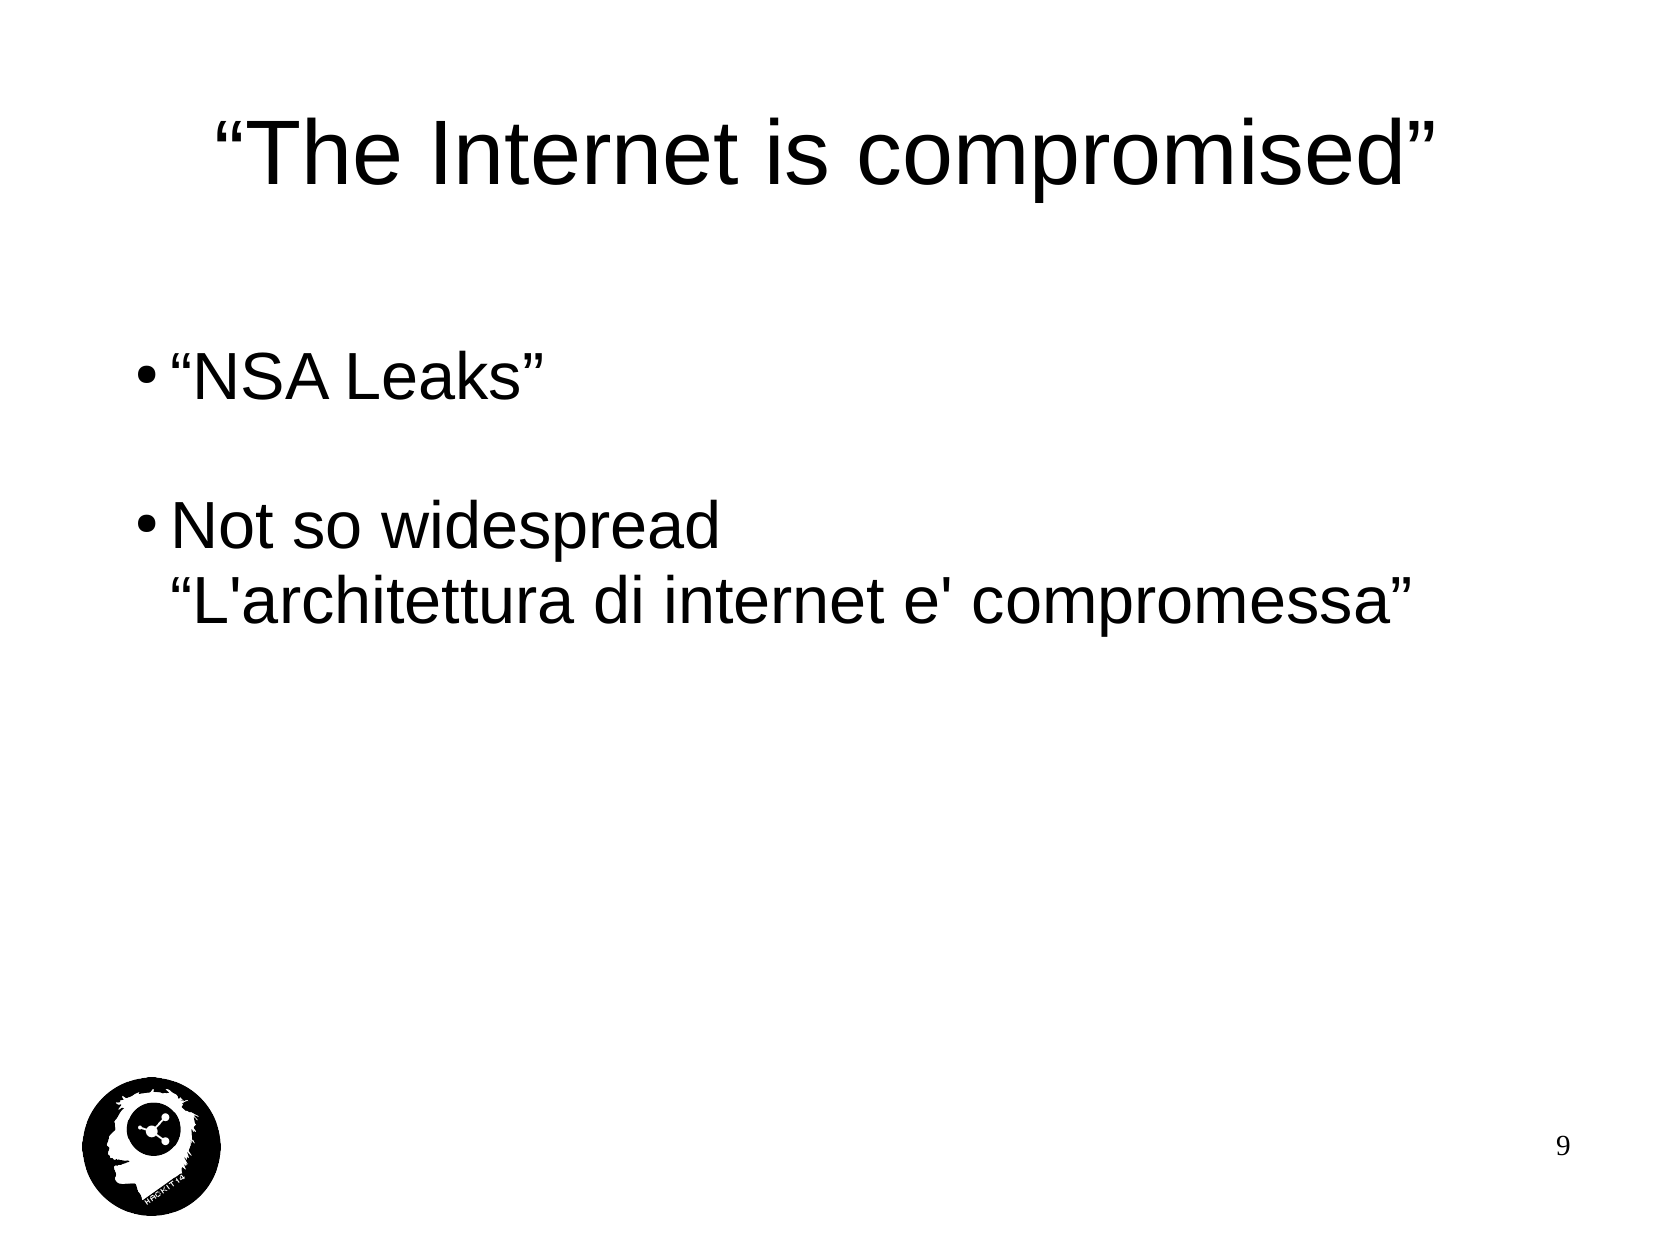

# “The Internet is compromised”
“NSA Leaks”
Not so widespread
“L'architettura di internet e' compromessa”
9